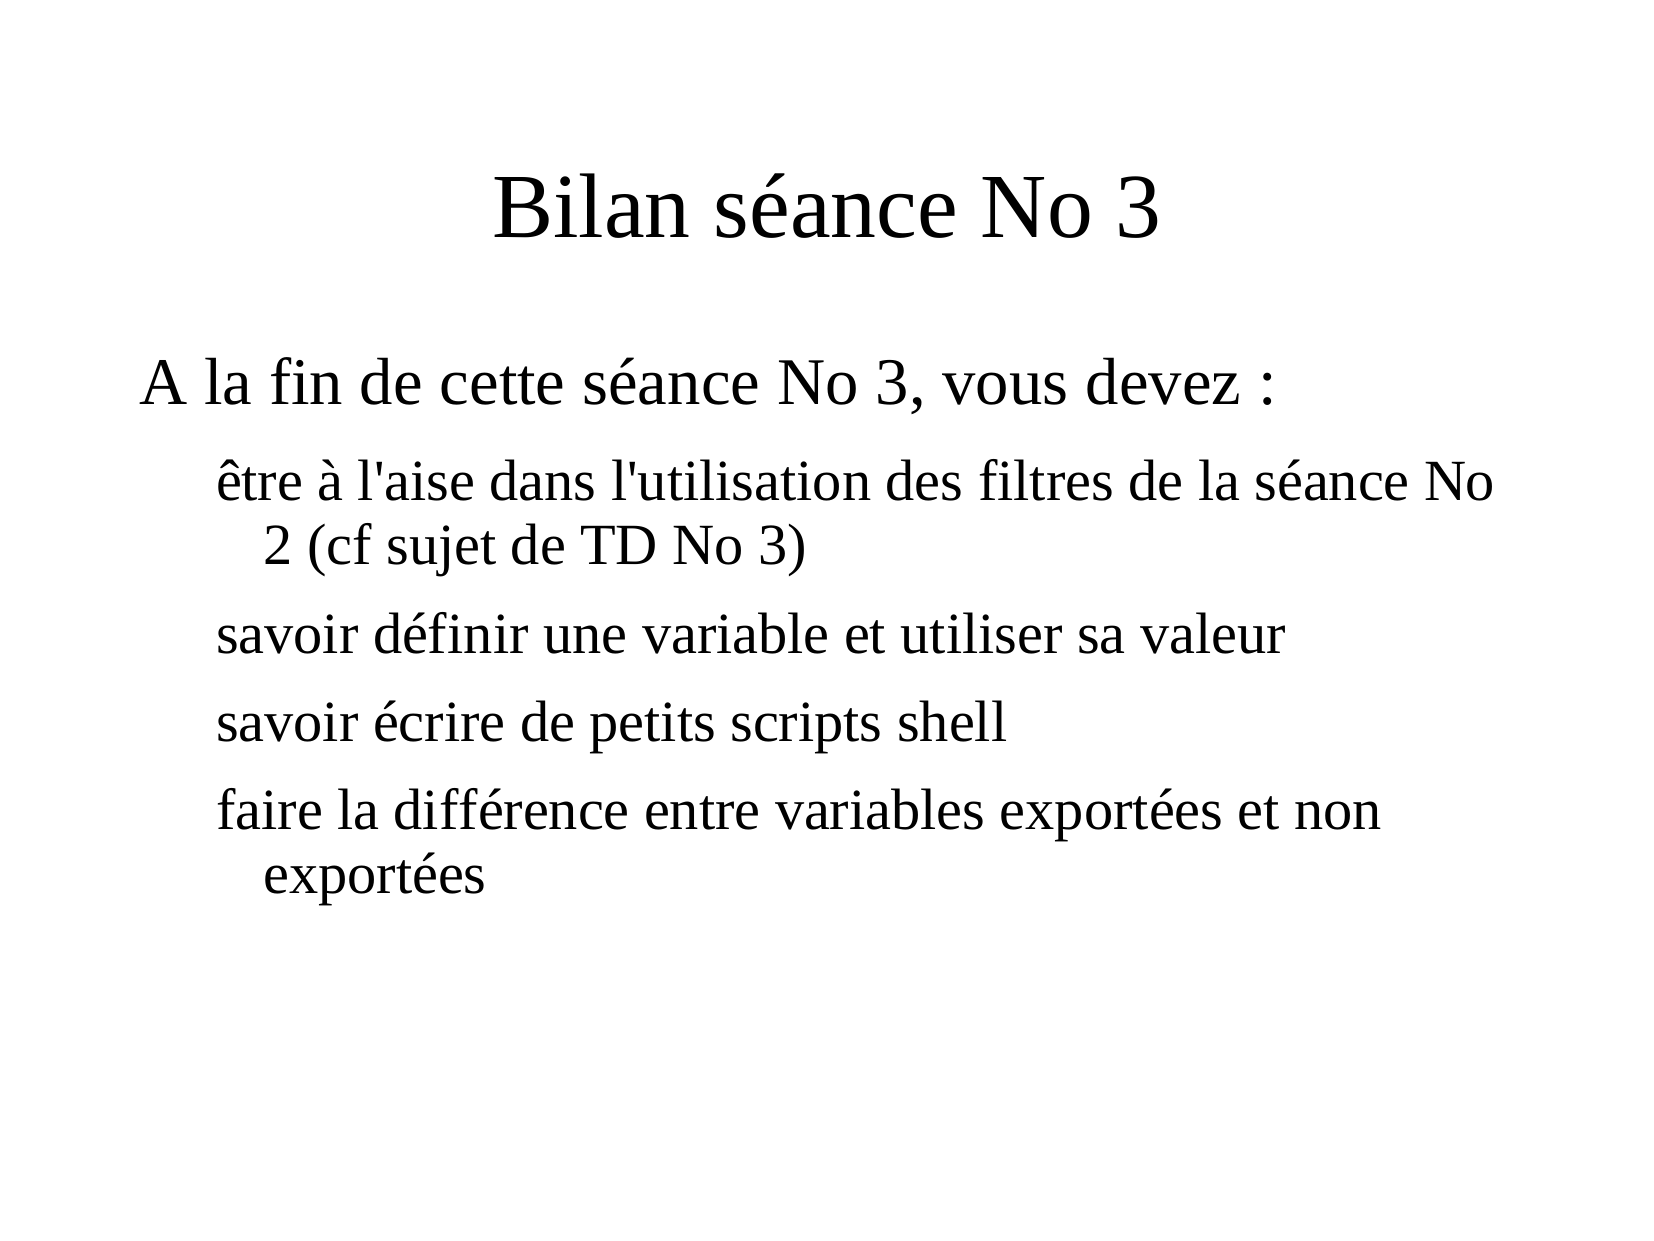

# Bilan séance No 3
A la fin de cette séance No 3, vous devez :
être à l'aise dans l'utilisation des filtres de la séance No 2 (cf sujet de TD No 3)
savoir définir une variable et utiliser sa valeur
savoir écrire de petits scripts shell
faire la différence entre variables exportées et non exportées